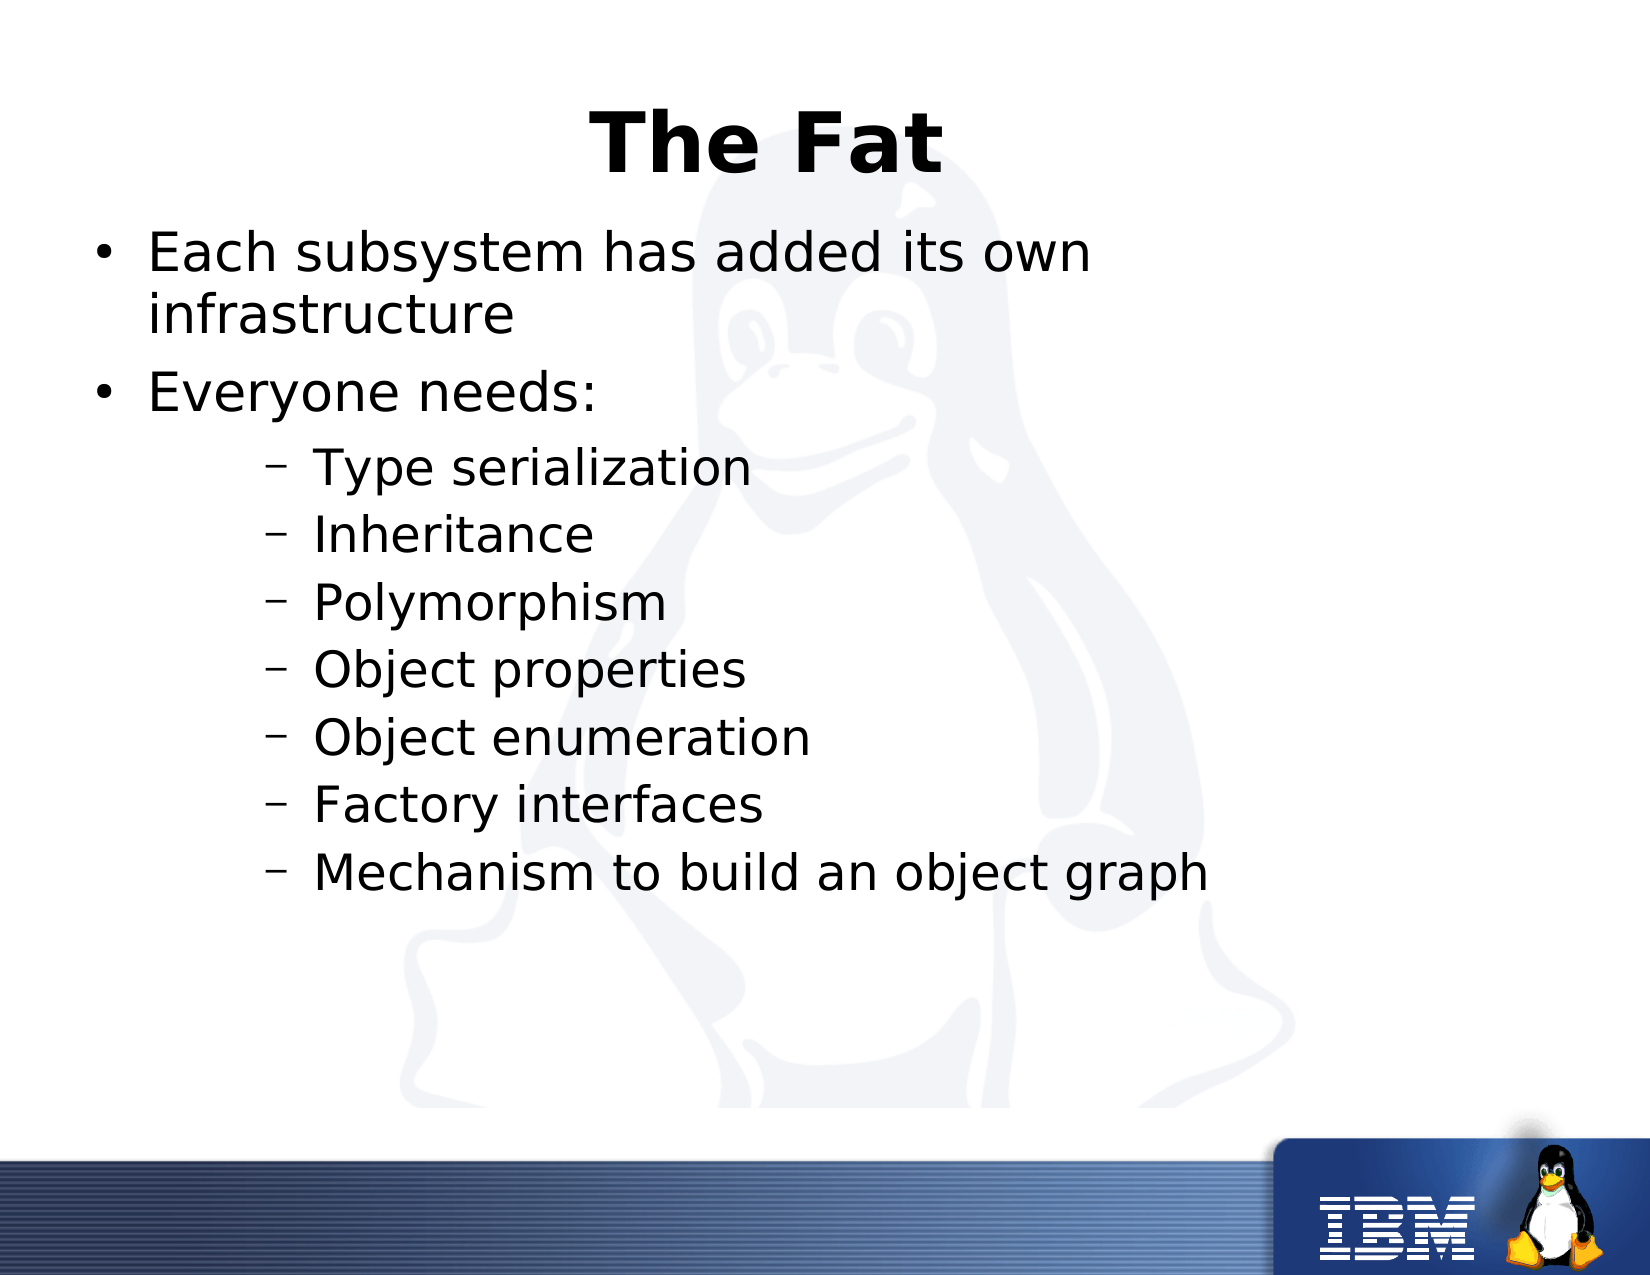

# The Fat
Each subsystem has added its own infrastructure
Everyone needs:
Type serialization
Inheritance
Polymorphism
Object properties
Object enumeration
Factory interfaces
Mechanism to build an object graph